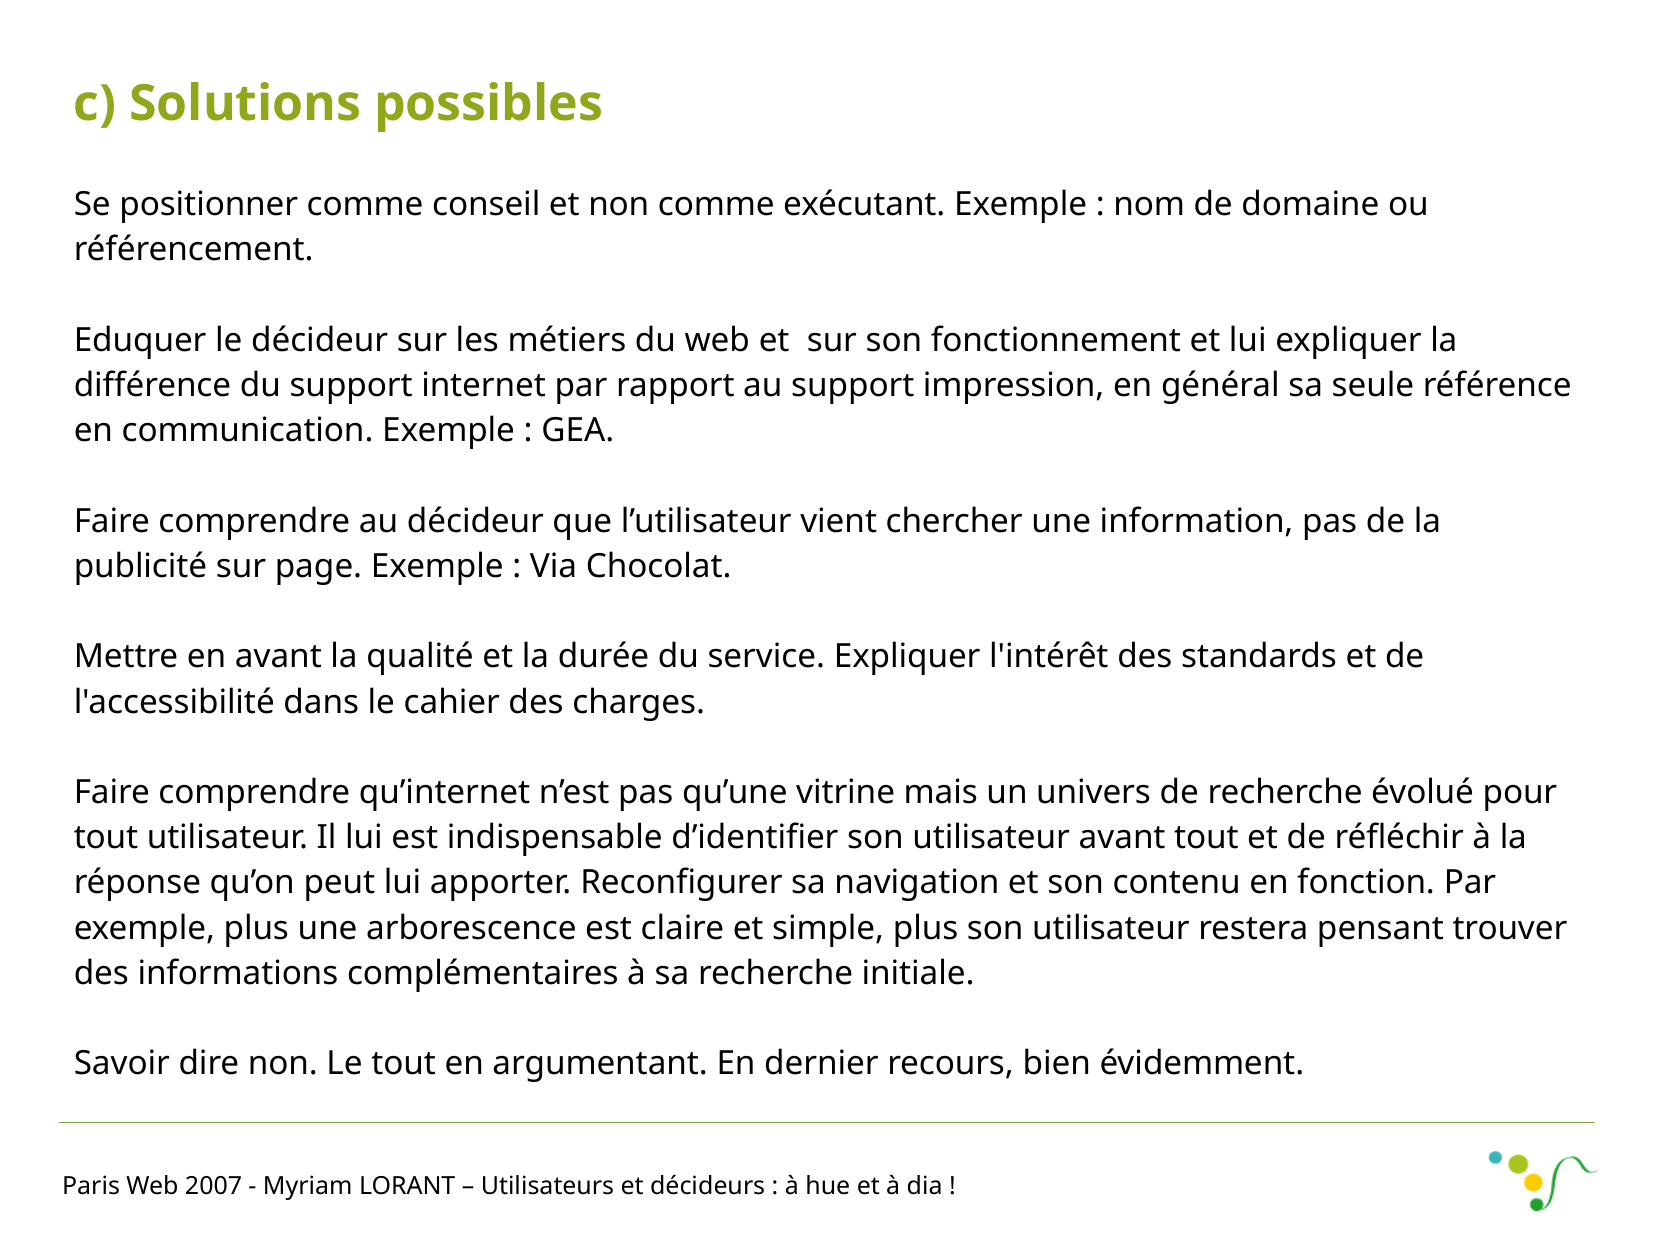

c) Solutions possibles
Se positionner comme conseil et non comme exécutant. Exemple : nom de domaine ou référencement.
Eduquer le décideur sur les métiers du web et sur son fonctionnement et lui expliquer la différence du support internet par rapport au support impression, en général sa seule référence en communication. Exemple : GEA.
Faire comprendre au décideur que l’utilisateur vient chercher une information, pas de la publicité sur page. Exemple : Via Chocolat.
Mettre en avant la qualité et la durée du service. Expliquer l'intérêt des standards et de l'accessibilité dans le cahier des charges.
Faire comprendre qu’internet n’est pas qu’une vitrine mais un univers de recherche évolué pour tout utilisateur. Il lui est indispensable d’identifier son utilisateur avant tout et de réfléchir à la réponse qu’on peut lui apporter. Reconfigurer sa navigation et son contenu en fonction. Par exemple, plus une arborescence est claire et simple, plus son utilisateur restera pensant trouver des informations complémentaires à sa recherche initiale.
Savoir dire non. Le tout en argumentant. En dernier recours, bien évidemment.
Paris Web 2007 - Myriam LORANT – Utilisateurs et décideurs : à hue et à dia !